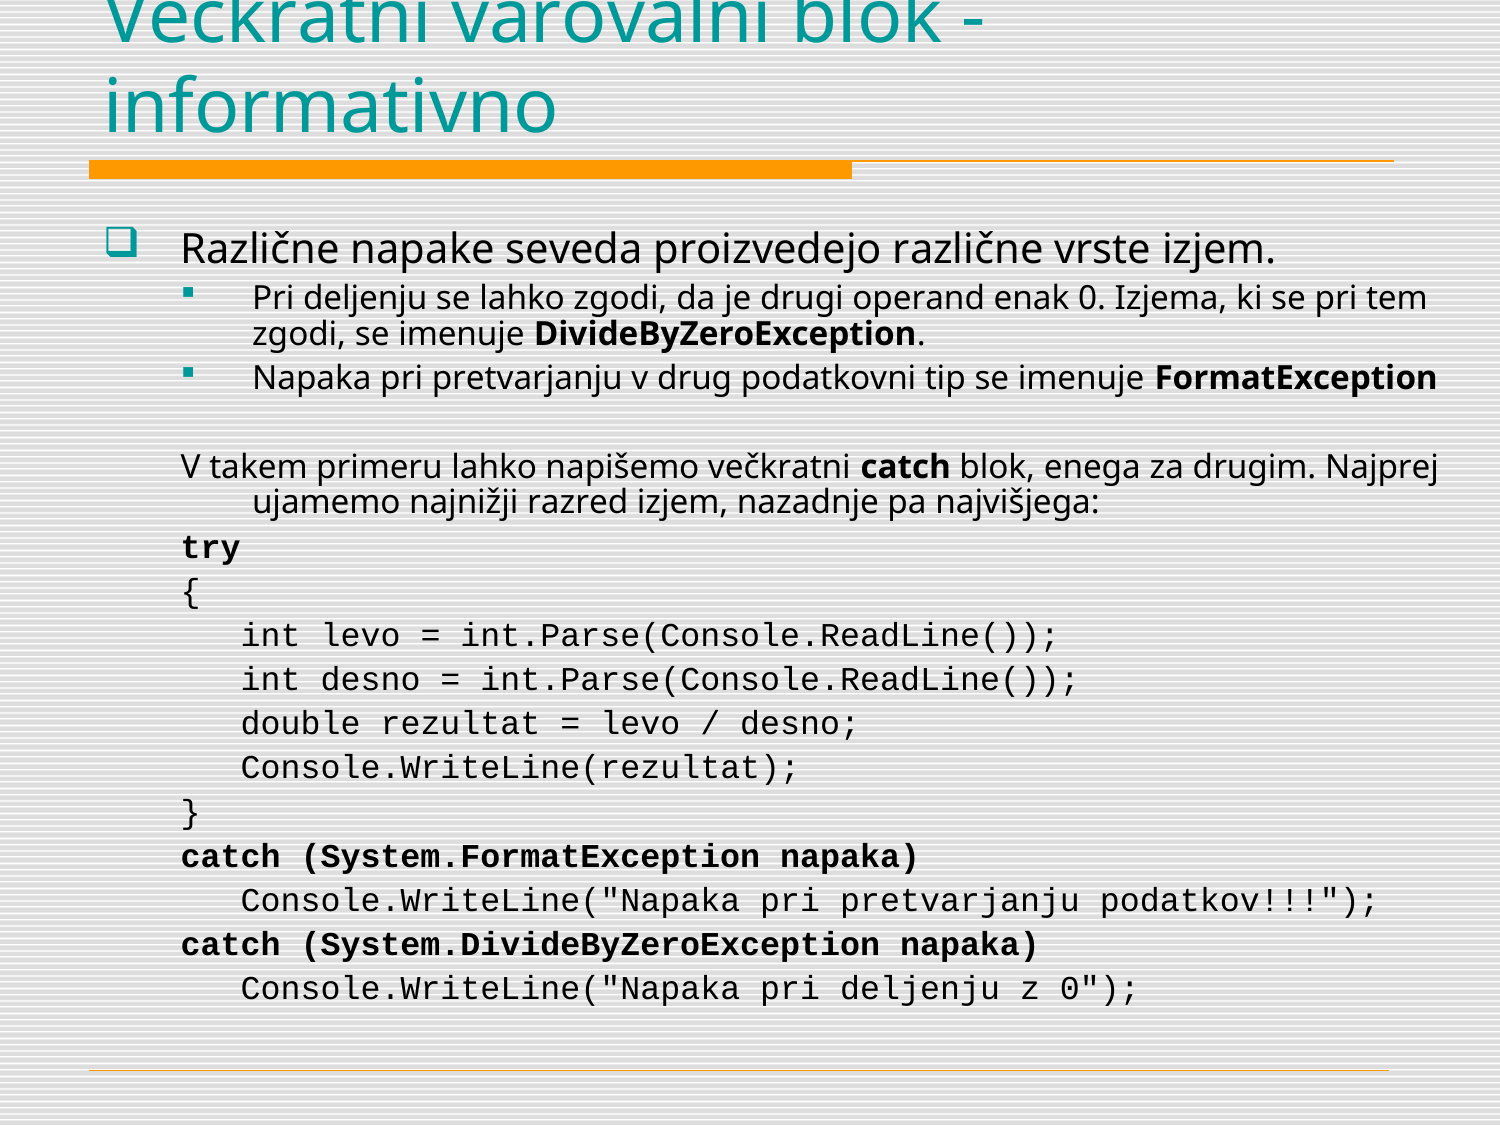

# Večkratni varovalni blok - informativno
Različne napake seveda proizvedejo različne vrste izjem.
Pri deljenju se lahko zgodi, da je drugi operand enak 0. Izjema, ki se pri tem zgodi, se imenuje DivideByZeroException.
Napaka pri pretvarjanju v drug podatkovni tip se imenuje FormatException
V takem primeru lahko napišemo večkratni catch blok, enega za drugim. Najprej ujamemo najnižji razred izjem, nazadnje pa najvišjega:
try
{
 int levo = int.Parse(Console.ReadLine());
 int desno = int.Parse(Console.ReadLine());
 double rezultat = levo / desno;
 Console.WriteLine(rezultat);
}
catch (System.FormatException napaka)
 Console.WriteLine("Napaka pri pretvarjanju podatkov!!!");
catch (System.DivideByZeroException napaka)
 Console.WriteLine("Napaka pri deljenju z 0");